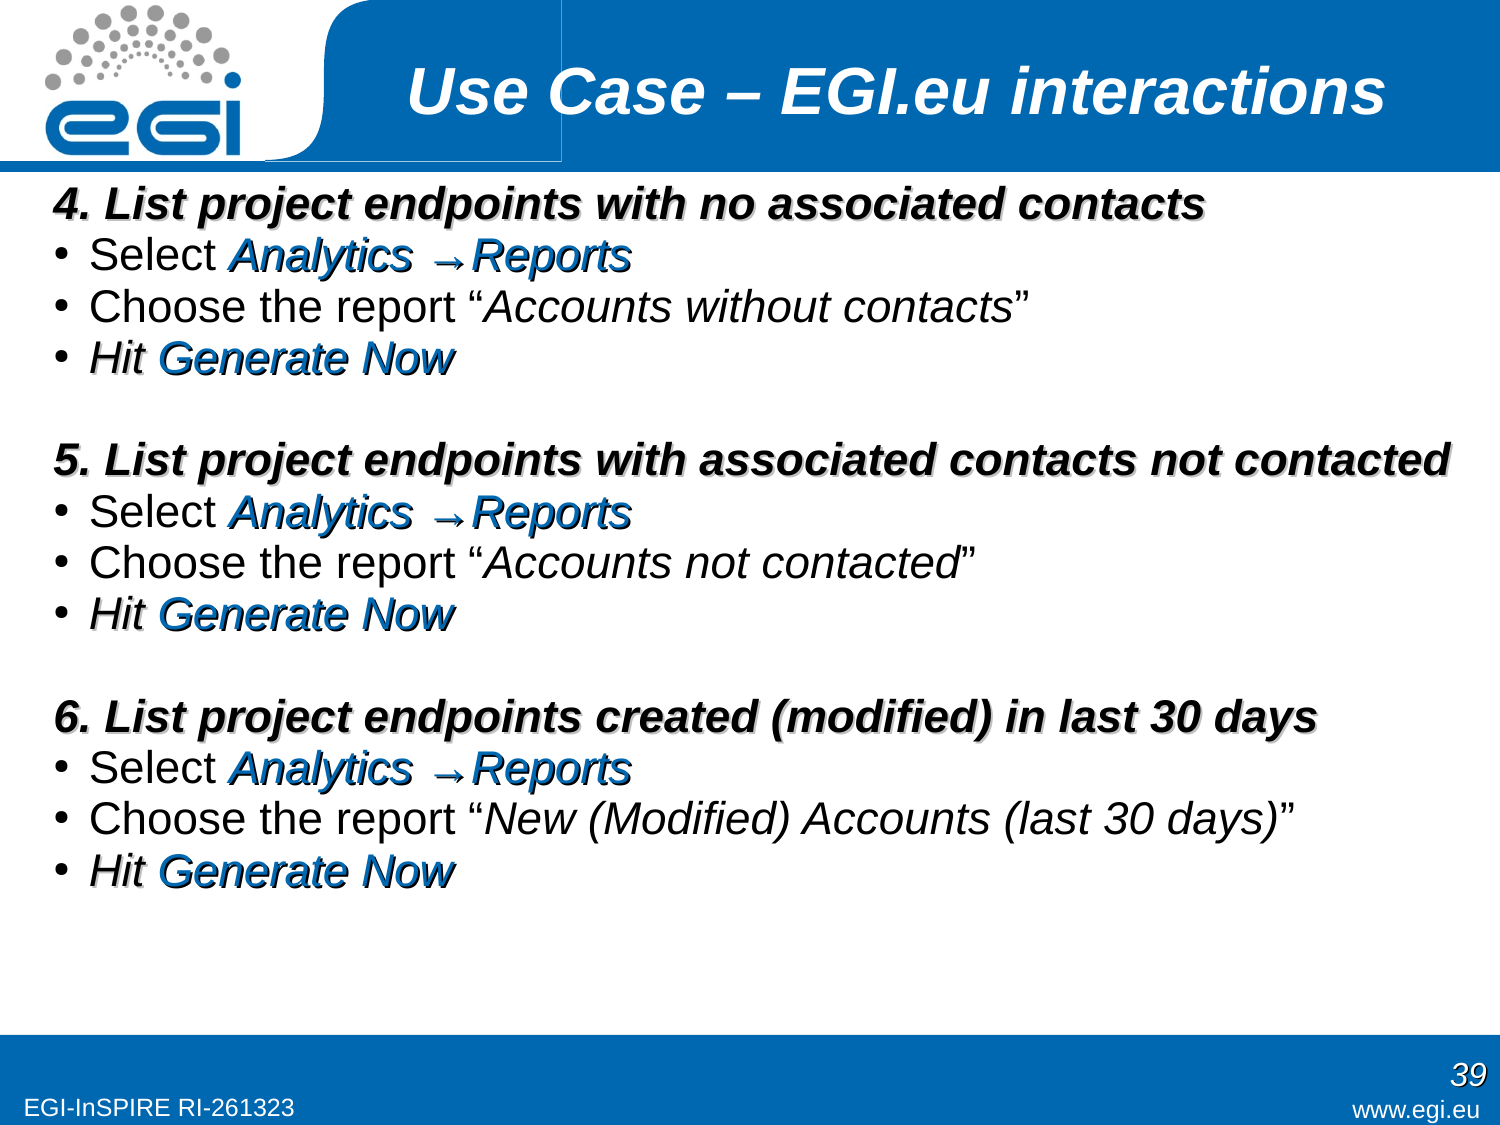

Use Case – EGI.eu interactions
4. List project endpoints with no associated contacts
Select Analytics →Reports
Choose the report “Accounts without contacts”
Hit Generate Now
5. List project endpoints with associated contacts not contacted
Select Analytics →Reports
Choose the report “Accounts not contacted”
Hit Generate Now
6. List project endpoints created (modified) in last 30 days
Select Analytics →Reports
Choose the report “New (Modified) Accounts (last 30 days)”
Hit Generate Now
39